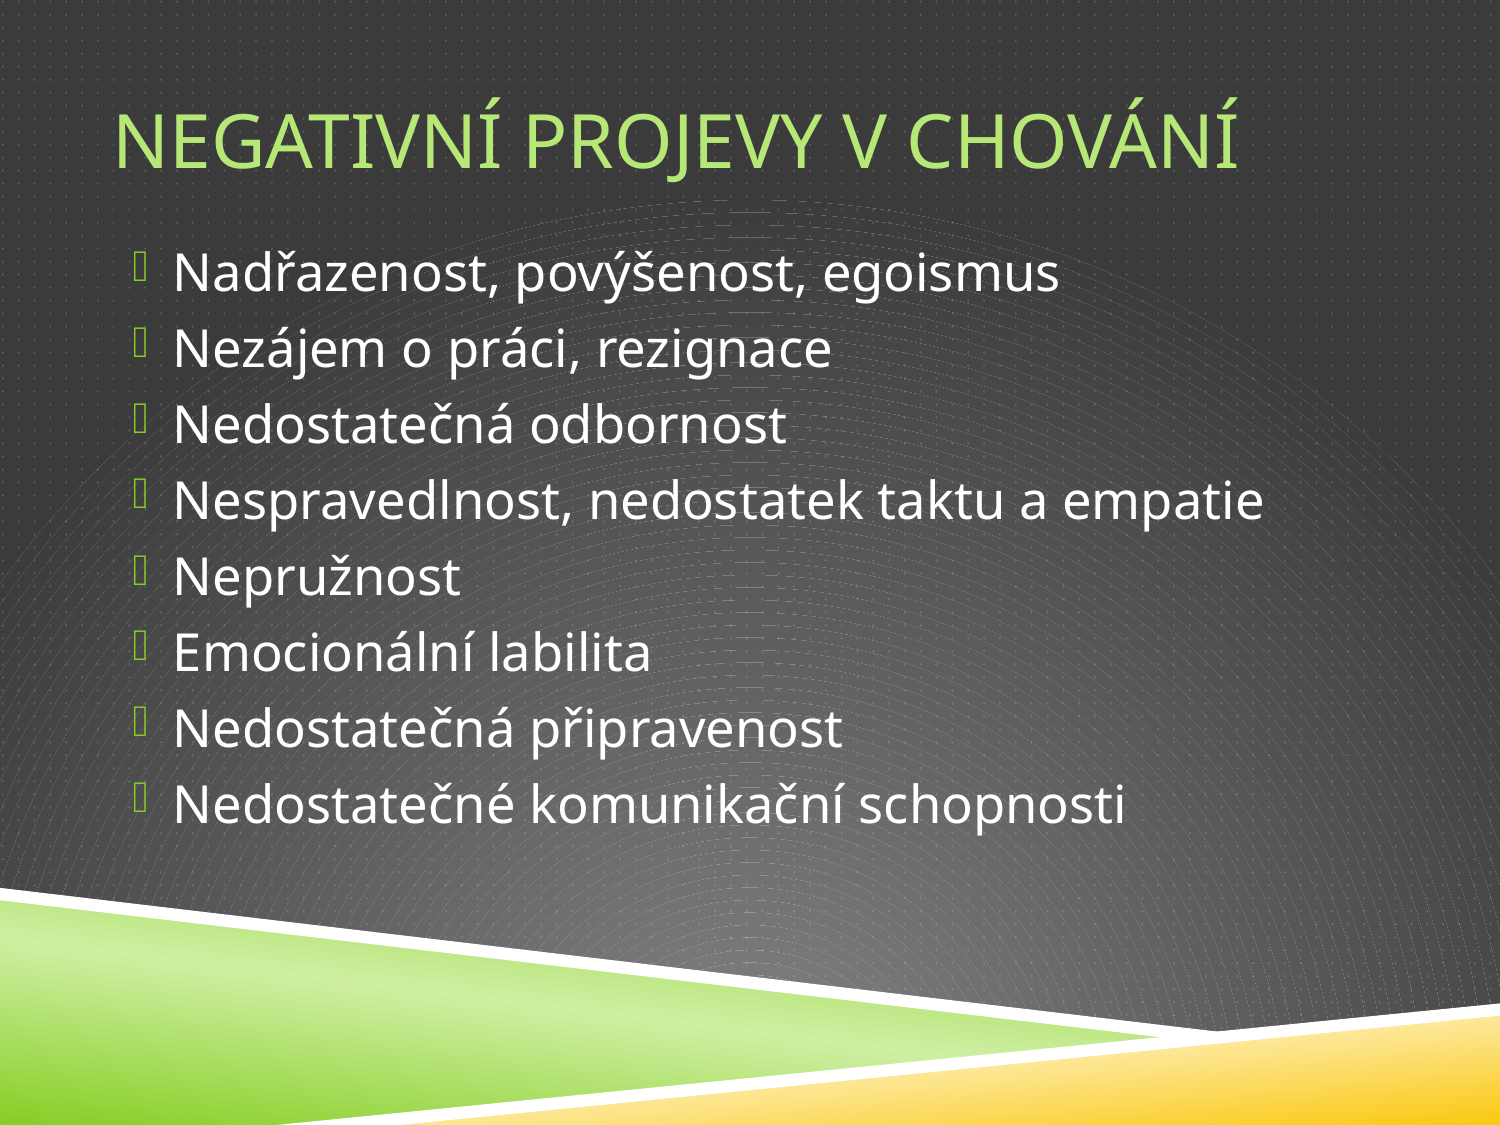

# NEGATIVNÍ PROJEVY V CHOVÁNÍ
Nadřazenost, povýšenost, egoismus
Nezájem o práci, rezignace
Nedostatečná odbornost
Nespravedlnost, nedostatek taktu a empatie
Nepružnost
Emocionální labilita
Nedostatečná připravenost
Nedostatečné komunikační schopnosti